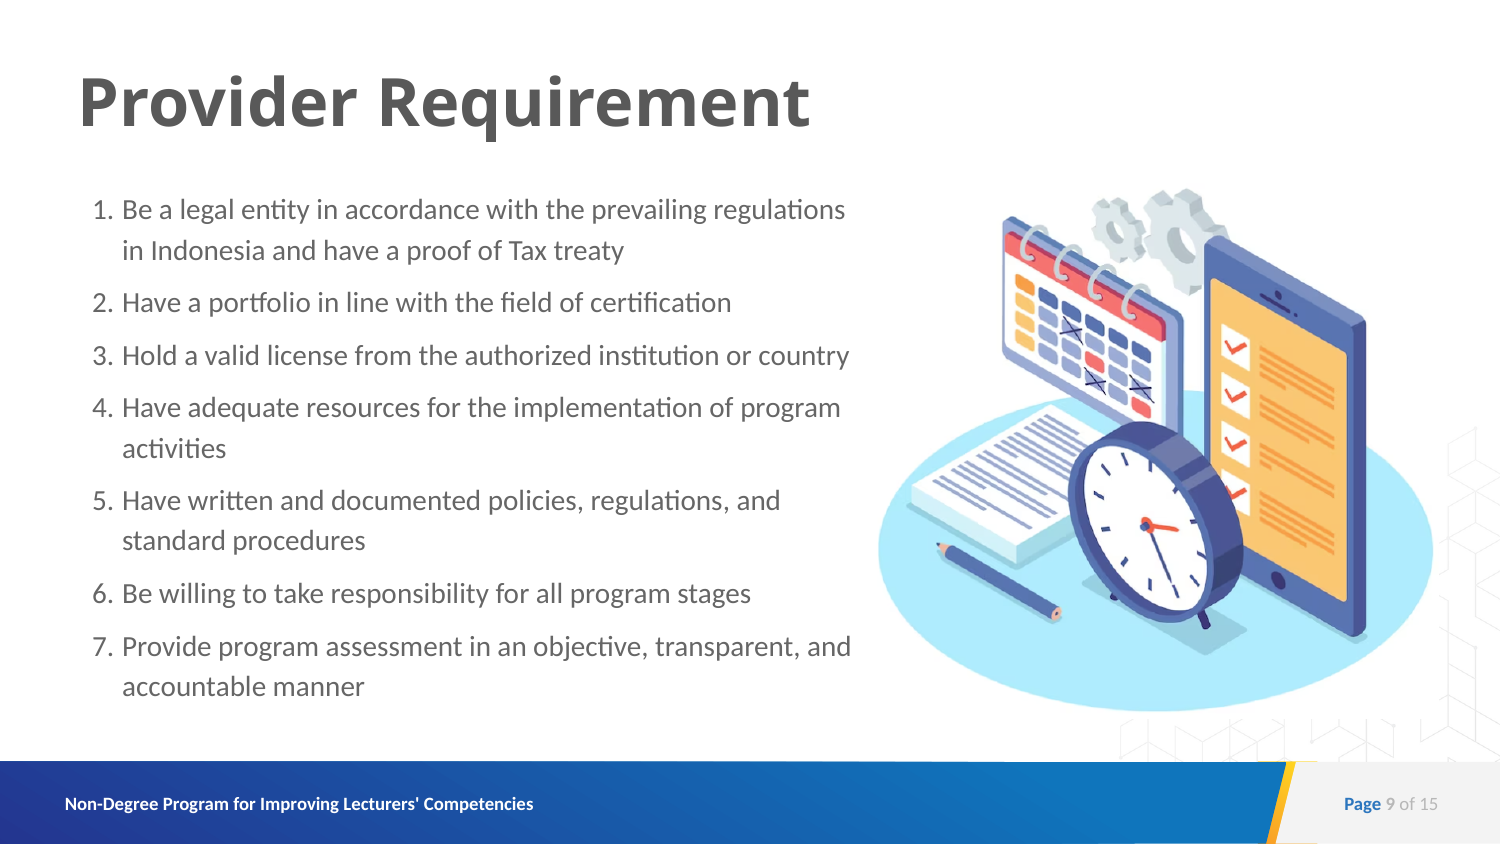

Provider Requirement
Be a legal entity in accordance with the prevailing regulations in Indonesia and have a proof of Tax treaty
Have a portfolio in line with the field of certification
Hold a valid license from the authorized institution or country
Have adequate resources for the implementation of program activities
Have written and documented policies, regulations, and standard procedures
Be willing to take responsibility for all program stages
Provide program assessment in an objective, transparent, and accountable manner